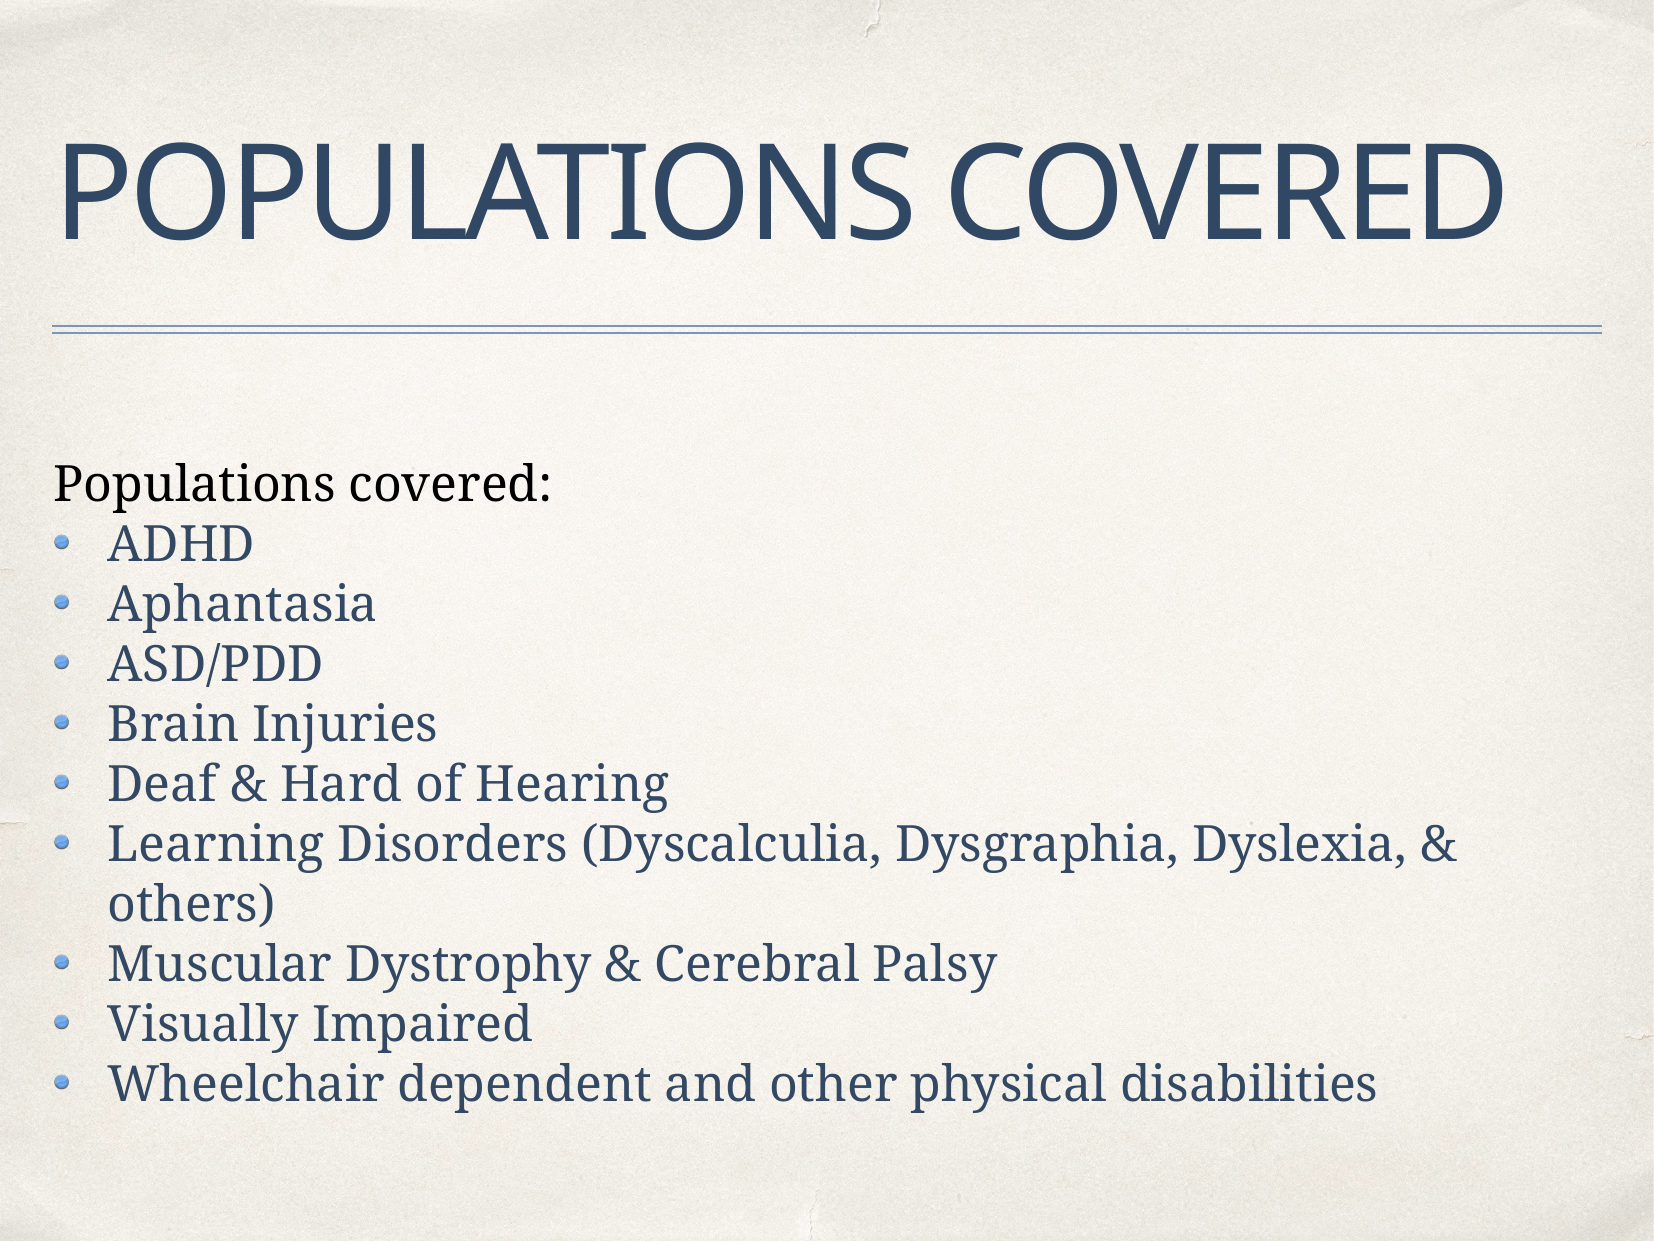

# POPULATIONS COVERED
Populations covered:
ADHD
Aphantasia
ASD/PDD
Brain Injuries
Deaf & Hard of Hearing
Learning Disorders (Dyscalculia, Dysgraphia, Dyslexia, & others)
Muscular Dystrophy & Cerebral Palsy
Visually Impaired
Wheelchair dependent and other physical disabilities